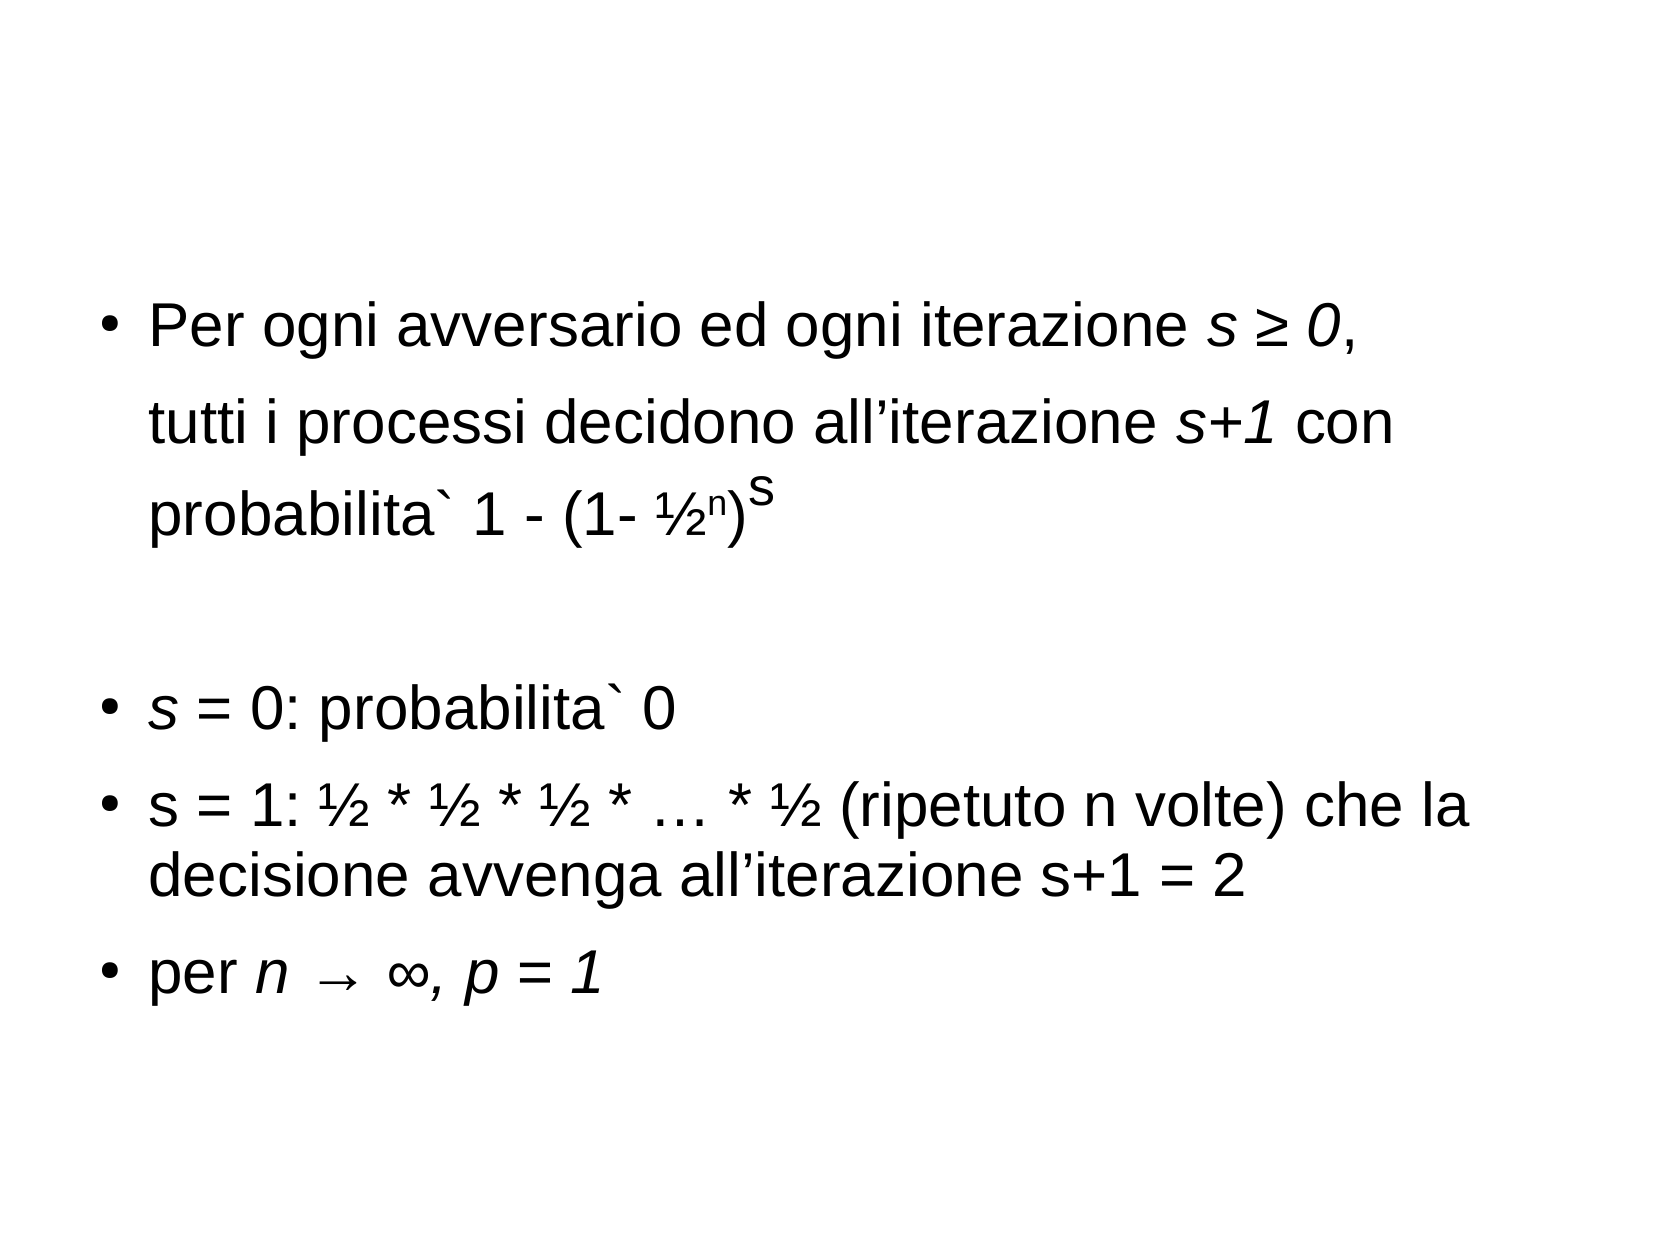

#
Per ogni avversario ed ogni iterazione s ≥ 0,
tutti i processi decidono all’iterazione s+1 con probabilita` 1 - (1- ½n)s
s = 0: probabilita` 0
s = 1: ½ * ½ * ½ * … * ½ (ripetuto n volte) che la decisione avvenga all’iterazione s+1 = 2
per n → ∞, p = 1